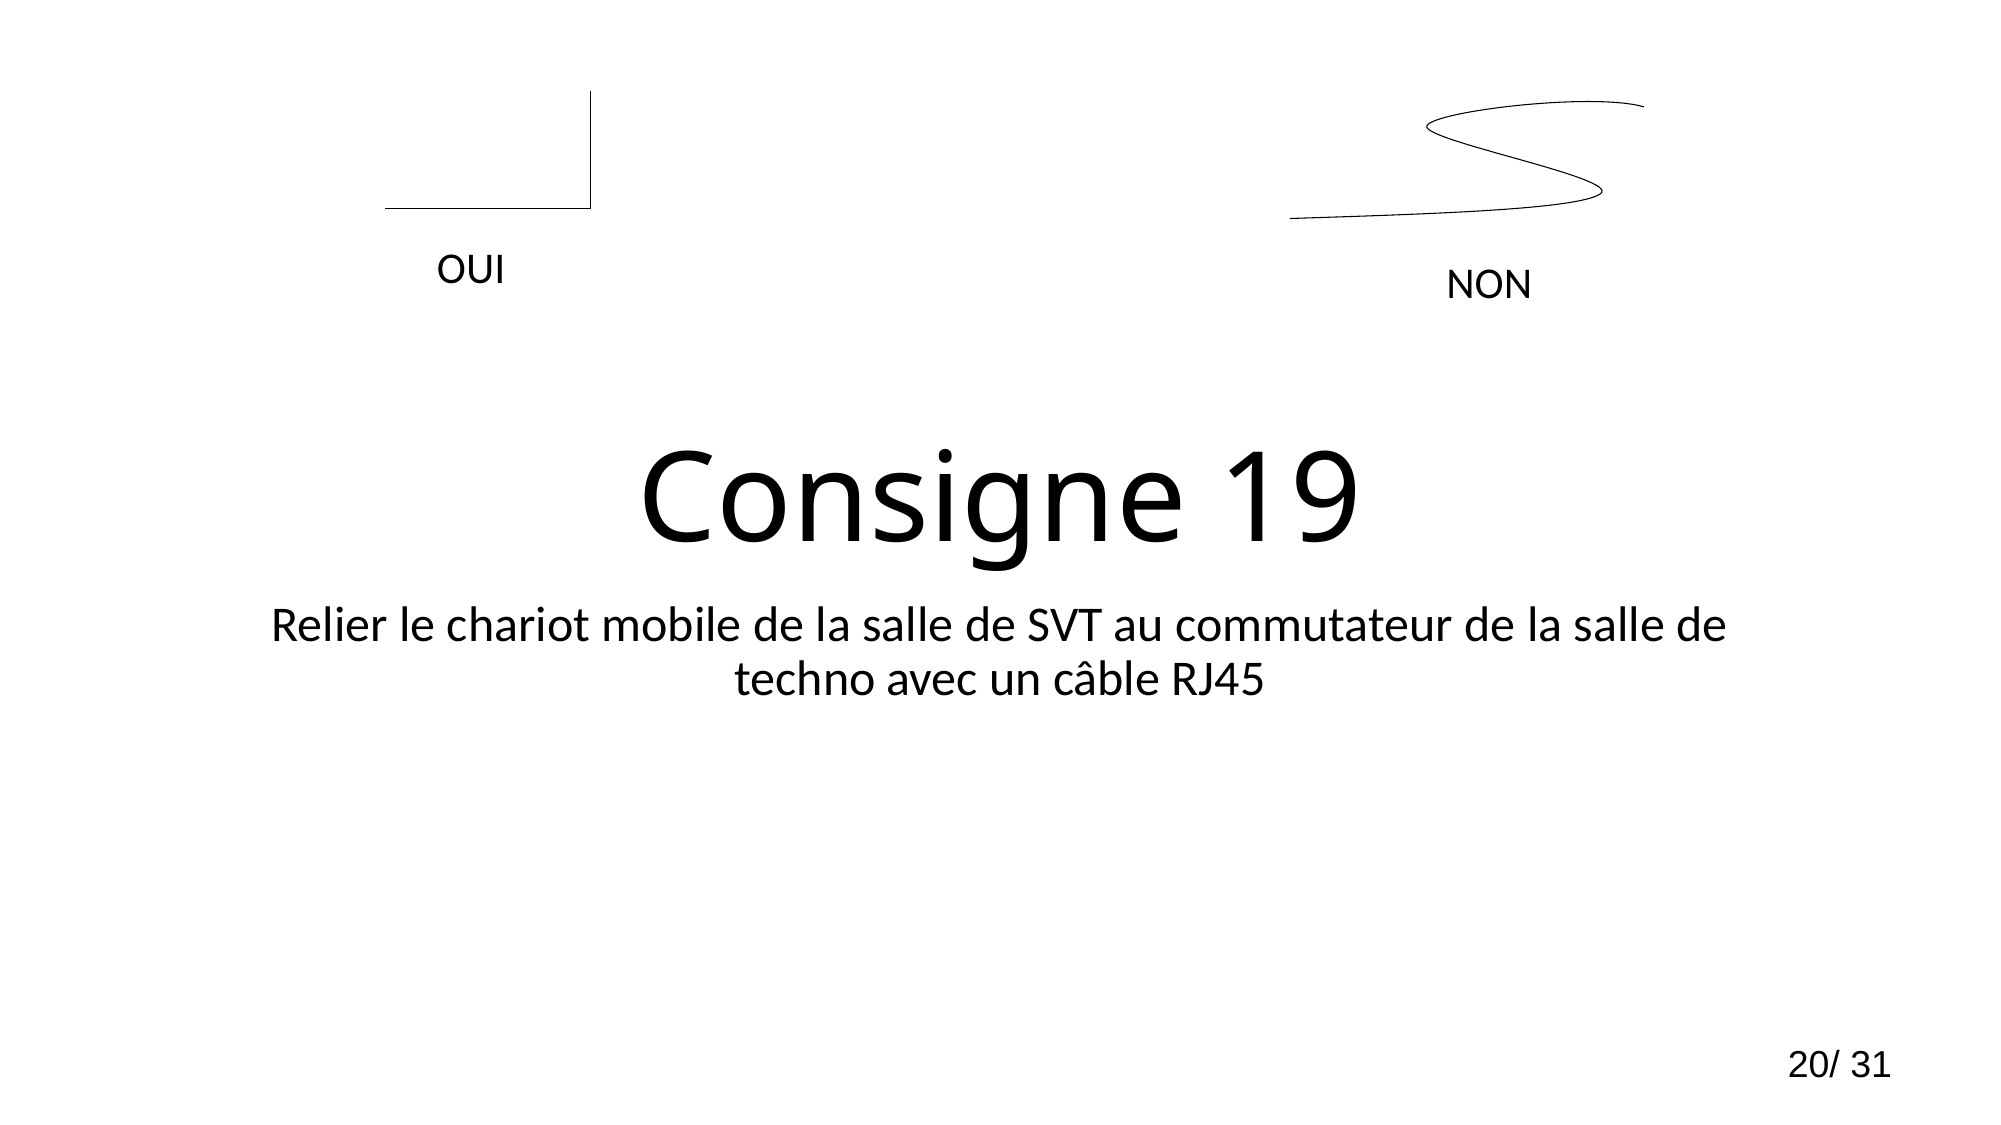

# Consigne 19
OUI
NON
Relier le chariot mobile de la salle de SVT au commutateur de la salle de techno avec un câble RJ45